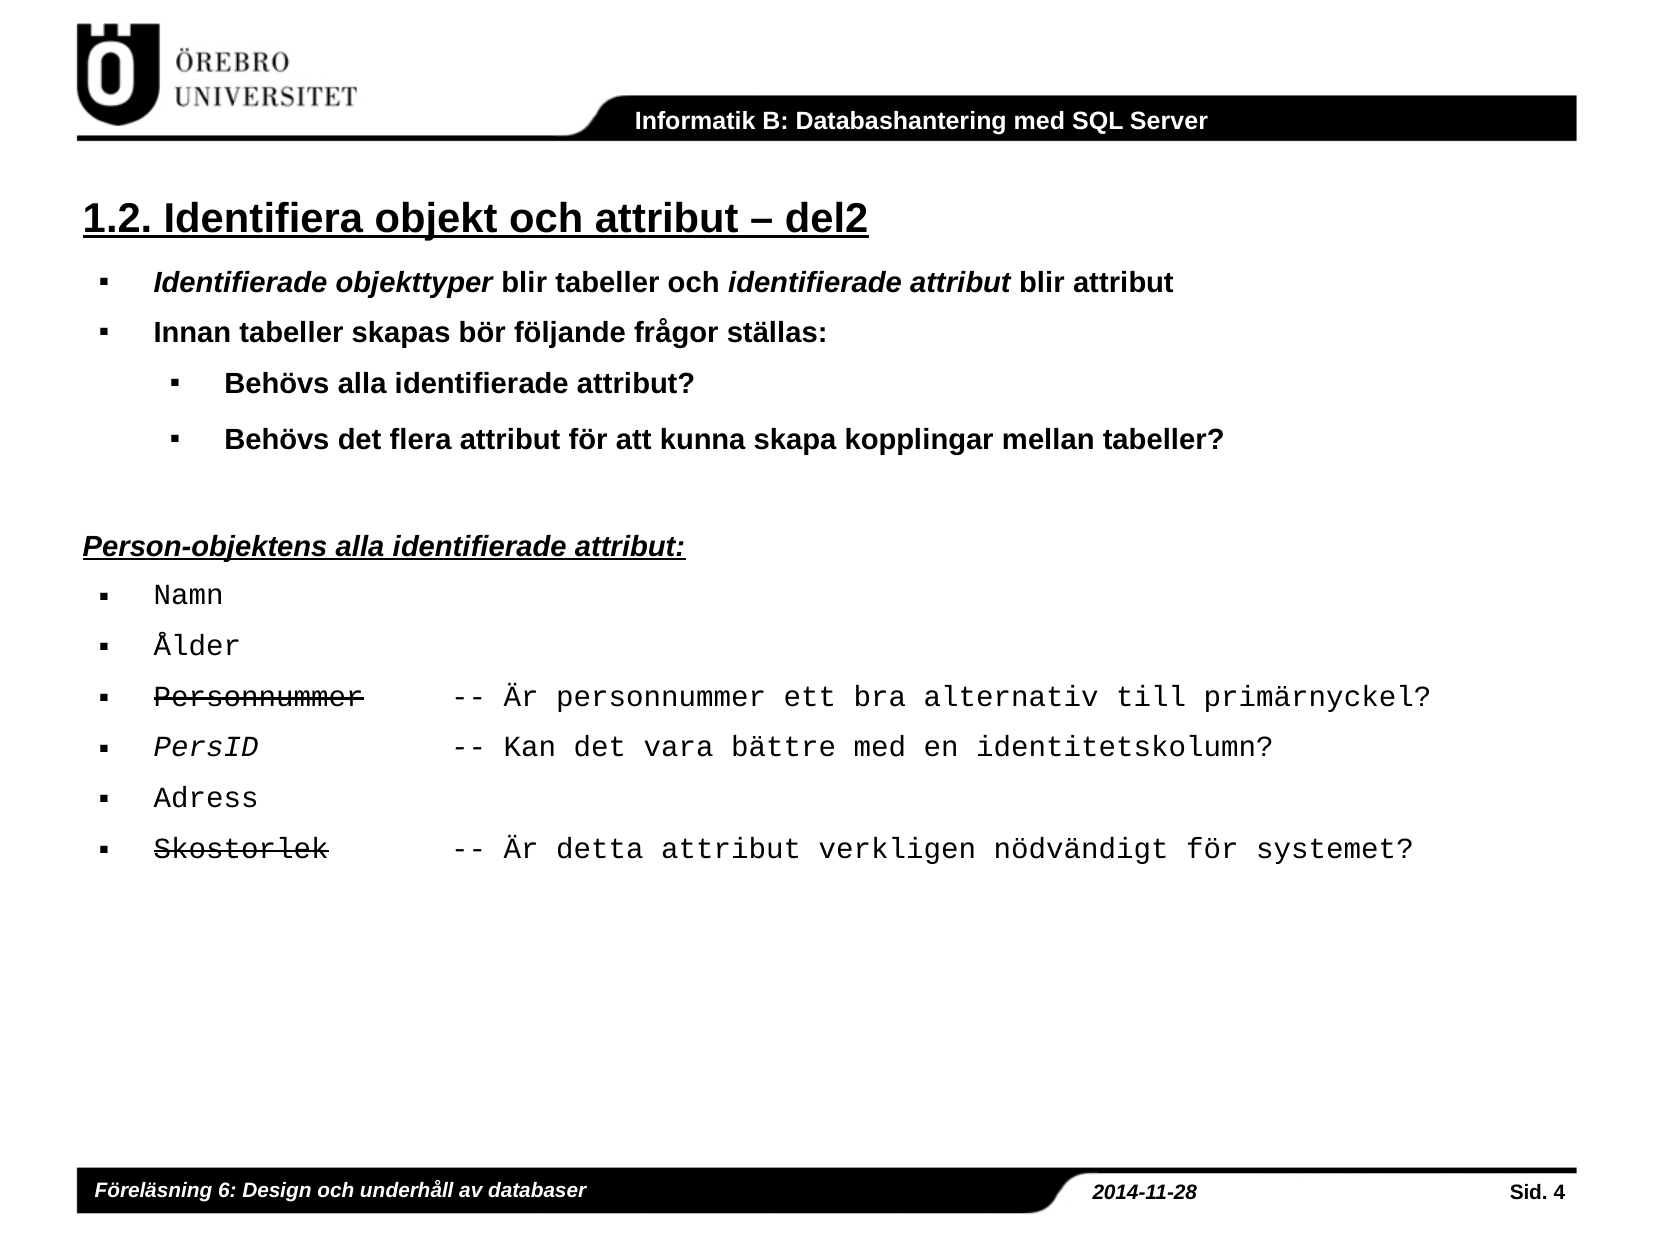

# 1.2. Identifiera objekt och attribut – del2
Identifierade objekttyper blir tabeller och identifierade attribut blir attribut
Innan tabeller skapas bör följande frågor ställas:
Behövs alla identifierade attribut?
Behövs det flera attribut för att kunna skapa kopplingar mellan tabeller?
Person-objektens alla identifierade attribut:
Namn
Ålder
Personnummer -- Är personnummer ett bra alternativ till primärnyckel?
PersID -- Kan det vara bättre med en identitetskolumn?
Adress
Skostorlek -- Är detta attribut verkligen nödvändigt för systemet?
Föreläsning 6: Design och underhåll av databaser
2014-11-28
4